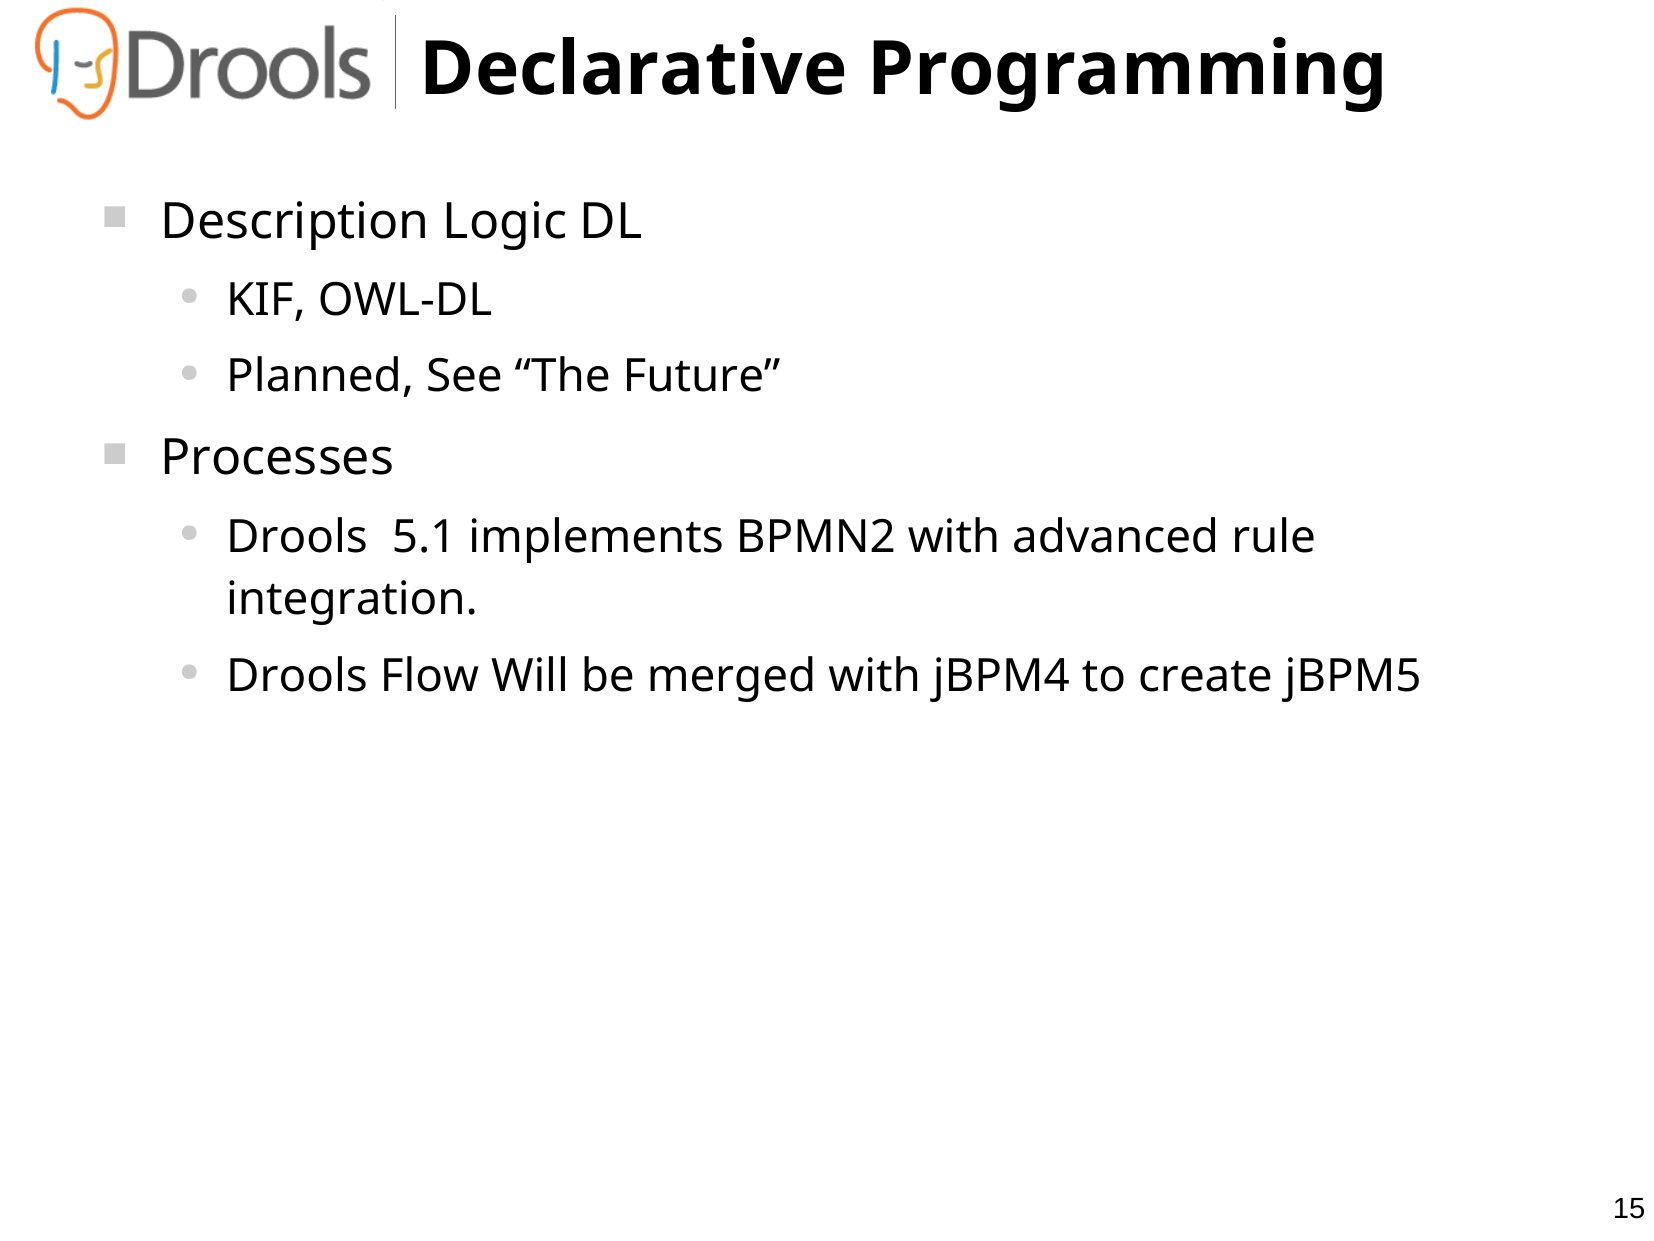

# Declarative Programming
Description Logic DL
KIF, OWL-DL
Planned, See “The Future”
Processes
Drools 5.1 implements BPMN2 with advanced rule integration.
Drools Flow Will be merged with jBPM4 to create jBPM5